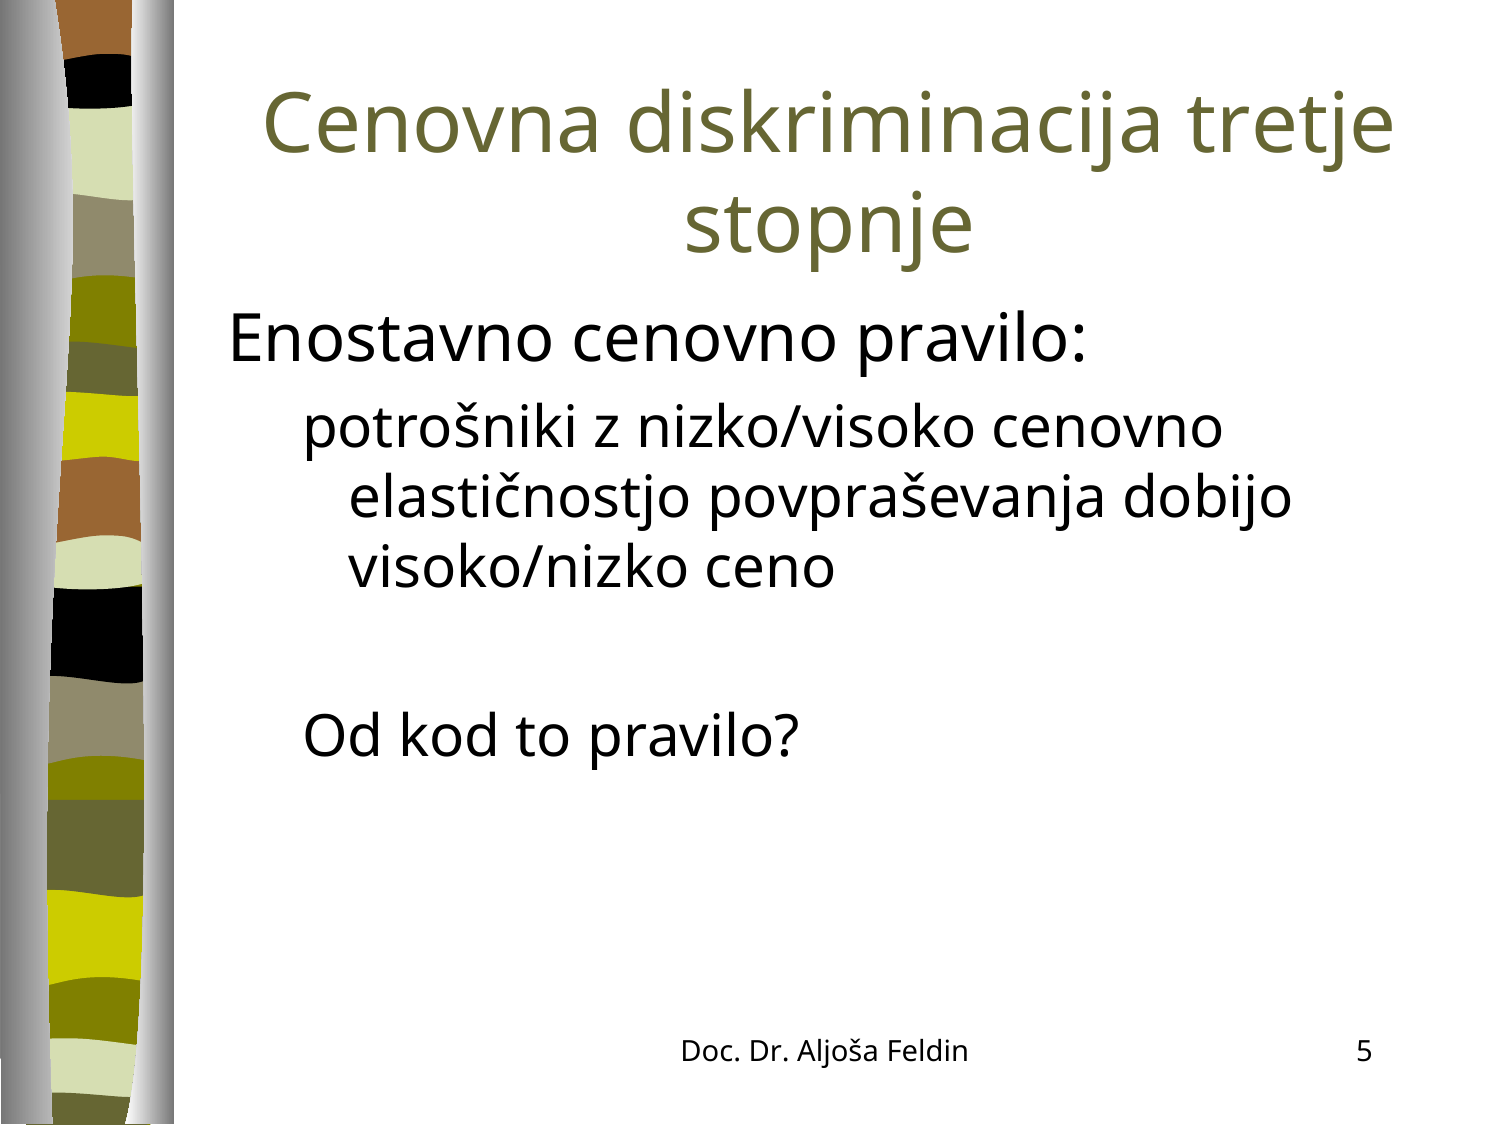

Cenovna diskriminacija tretje stopnje
# Enostavno cenovno pravilo:
potrošniki z nizko/visoko cenovno elastičnostjo povpraševanja dobijo visoko/nizko ceno
Od kod to pravilo?
Doc. Dr. Aljoša Feldin